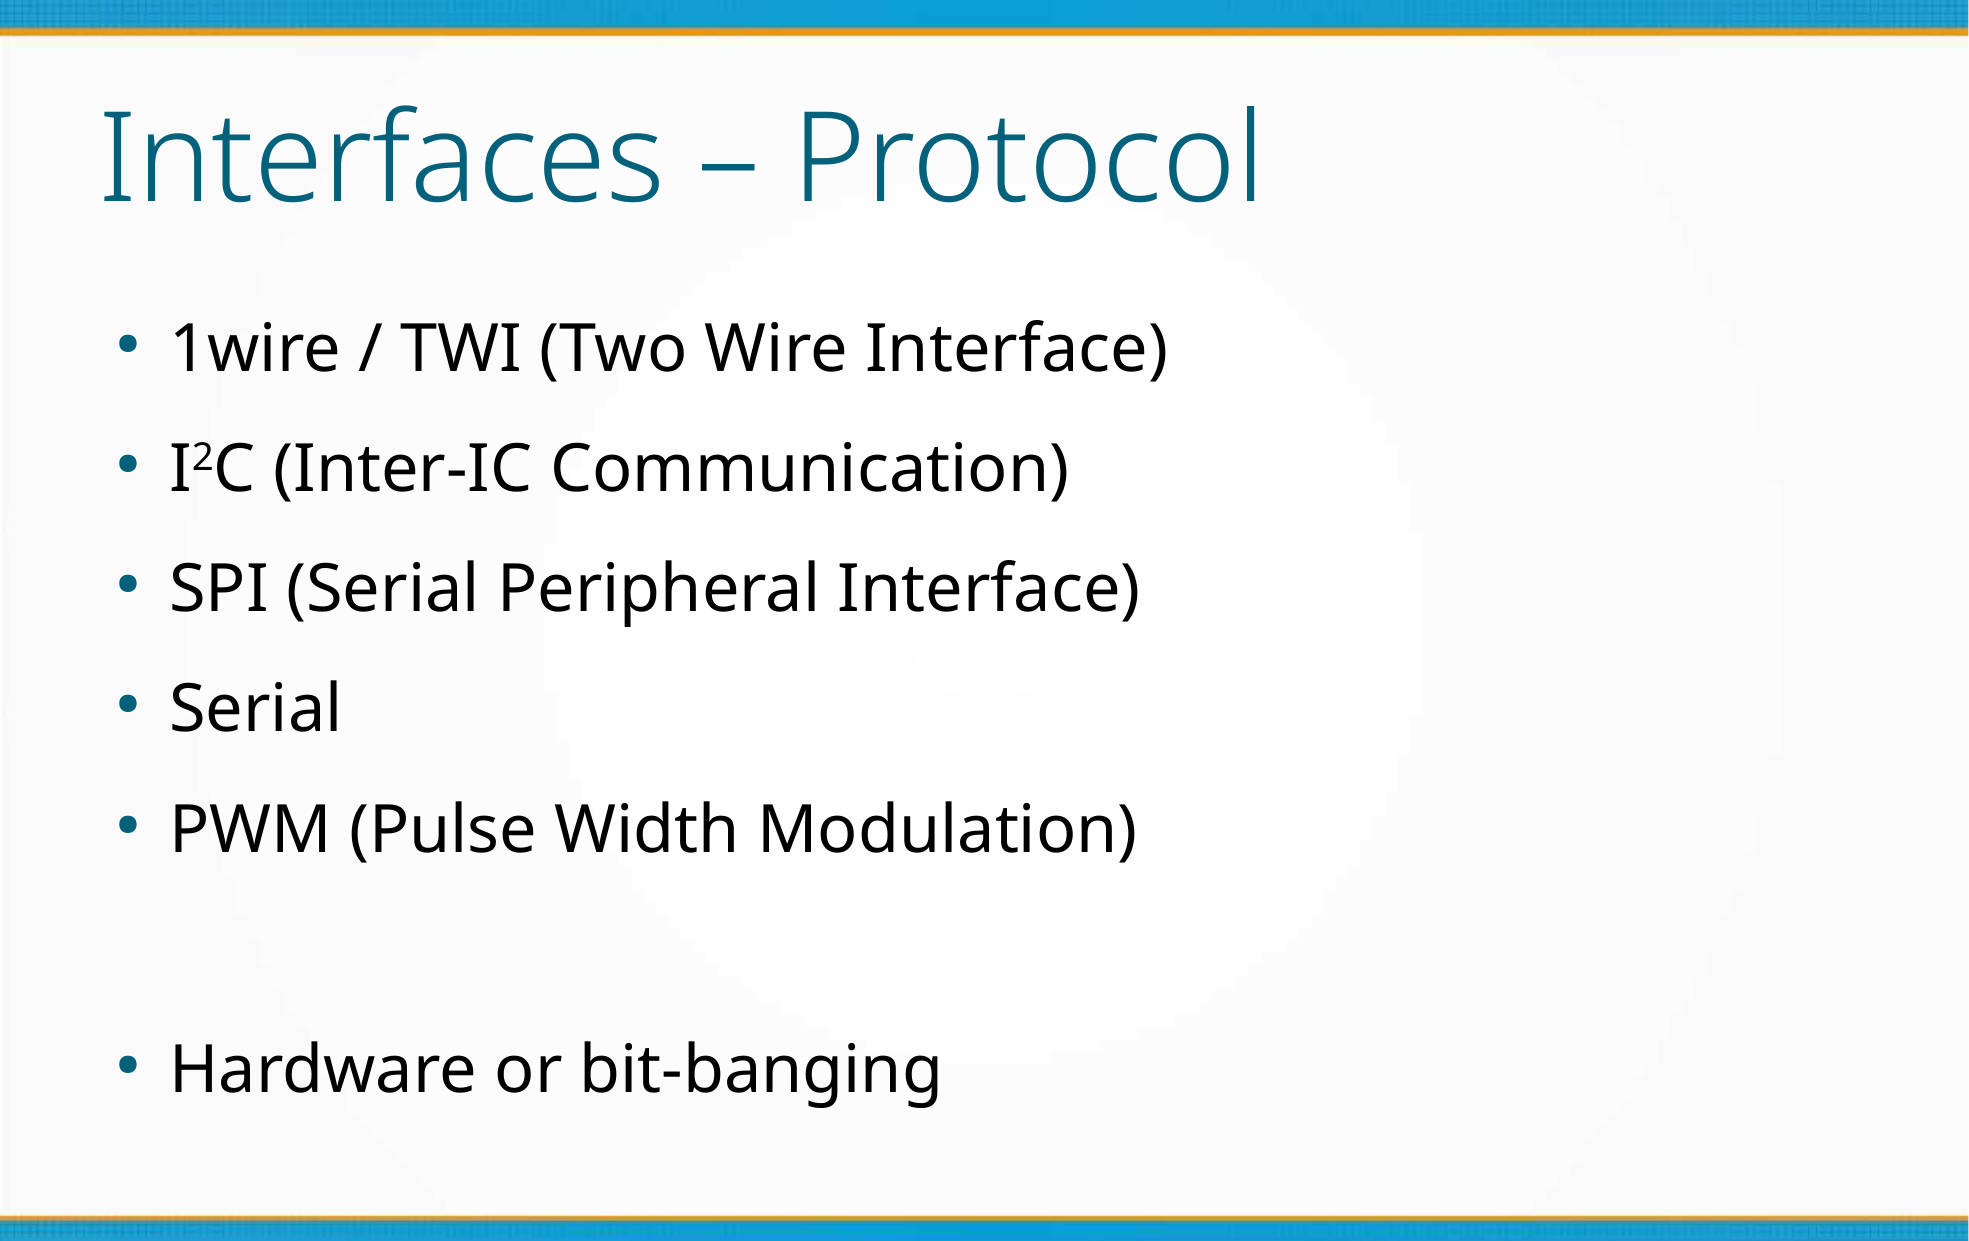

# Interfaces – Protocol
1wire / TWI (Two Wire Interface)
I2C (Inter-IC Communication)
SPI (Serial Peripheral Interface)
Serial
PWM (Pulse Width Modulation)
Hardware or bit-banging